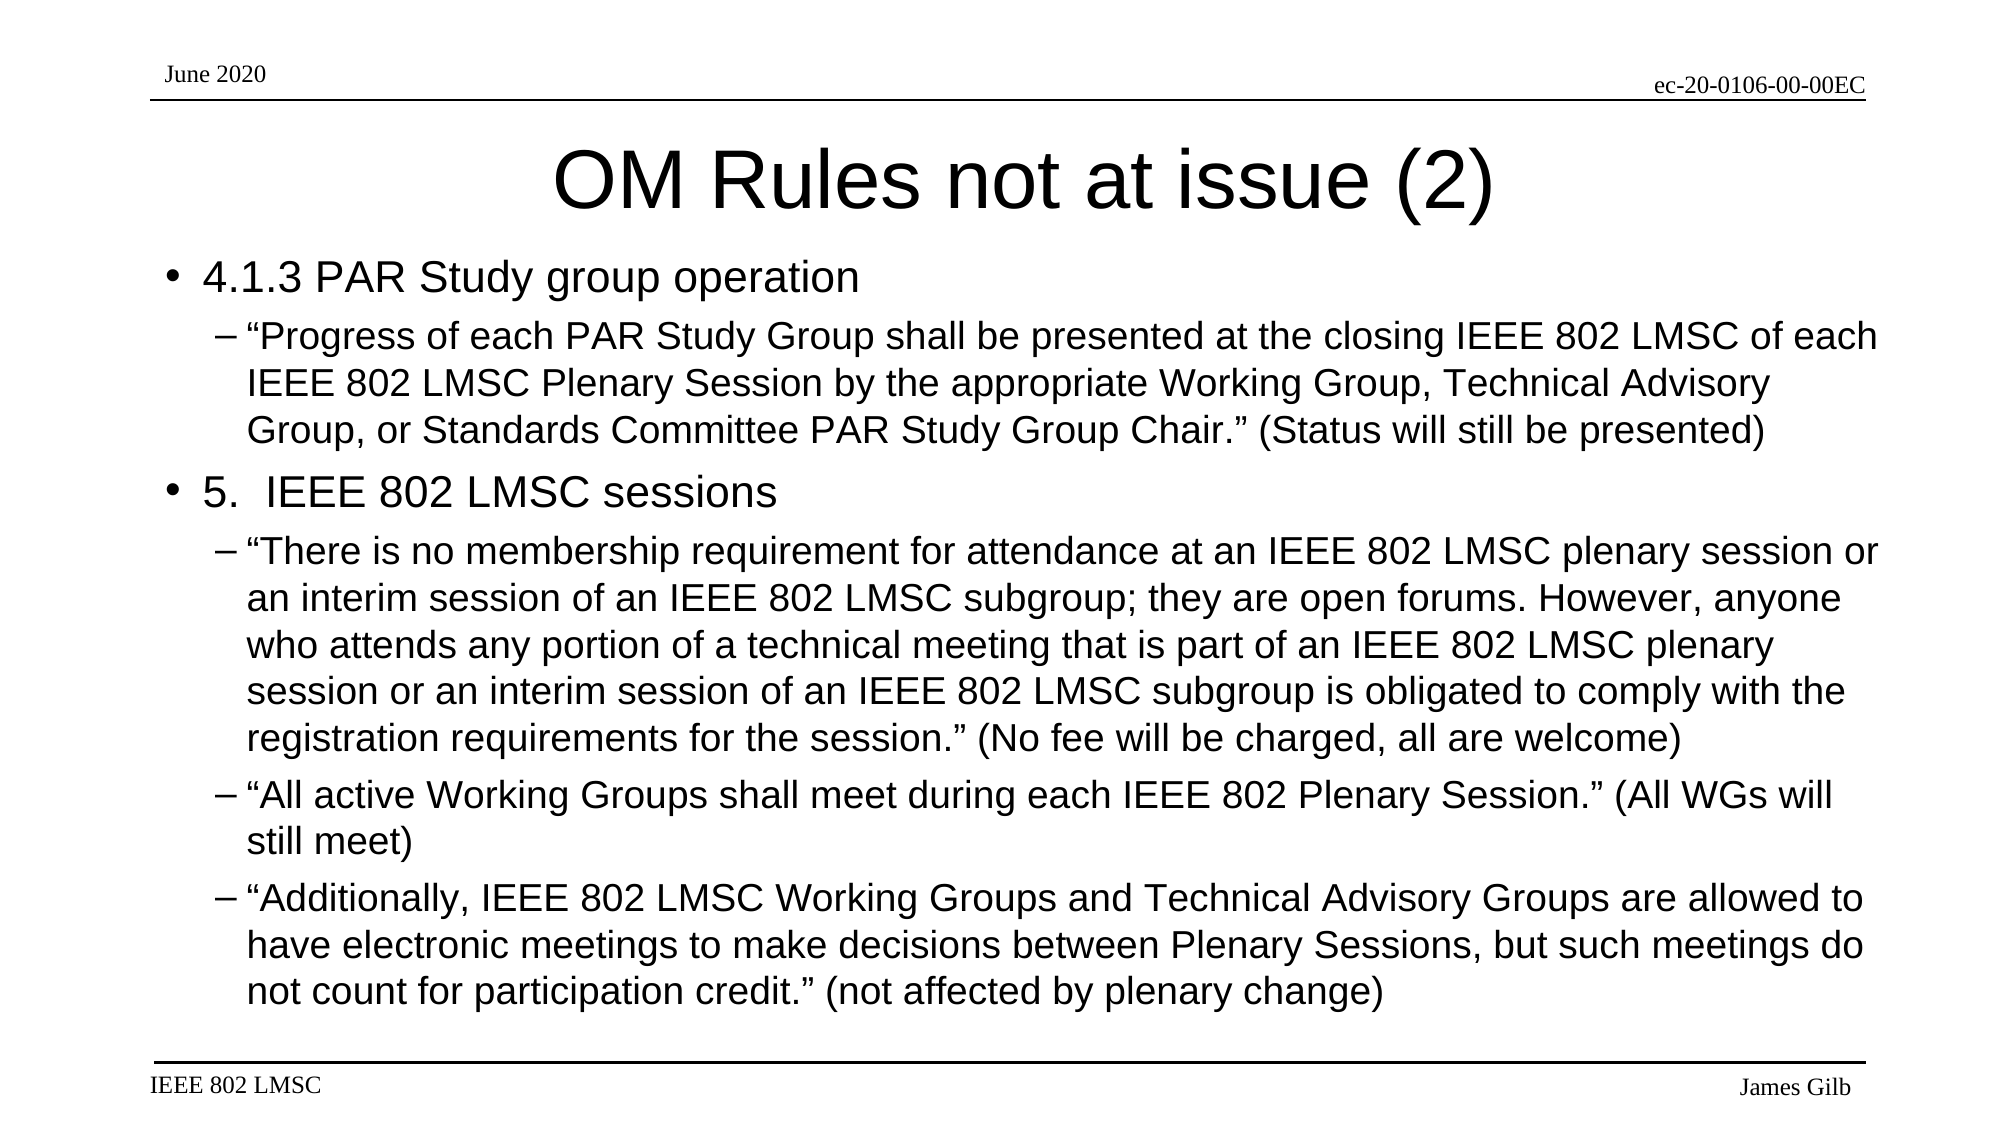

# OM Rules not at issue (2)
4.1.3 PAR Study group operation
“Progress of each PAR Study Group shall be presented at the closing IEEE 802 LMSC of each IEEE 802 LMSC Plenary Session by the appropriate Working Group, Technical Advisory Group, or Standards Committee PAR Study Group Chair.” (Status will still be presented)
5. IEEE 802 LMSC sessions
“There is no membership requirement for attendance at an IEEE 802 LMSC plenary session or an interim session of an IEEE 802 LMSC subgroup; they are open forums. However, anyone who attends any portion of a technical meeting that is part of an IEEE 802 LMSC plenary session or an interim session of an IEEE 802 LMSC subgroup is obligated to comply with the registration requirements for the session.” (No fee will be charged, all are welcome)
“All active Working Groups shall meet during each IEEE 802 Plenary Session.” (All WGs will still meet)
“Additionally, IEEE 802 LMSC Working Groups and Technical Advisory Groups are allowed to have electronic meetings to make decisions between Plenary Sessions, but such meetings do not count for participation credit.” (not affected by plenary change)